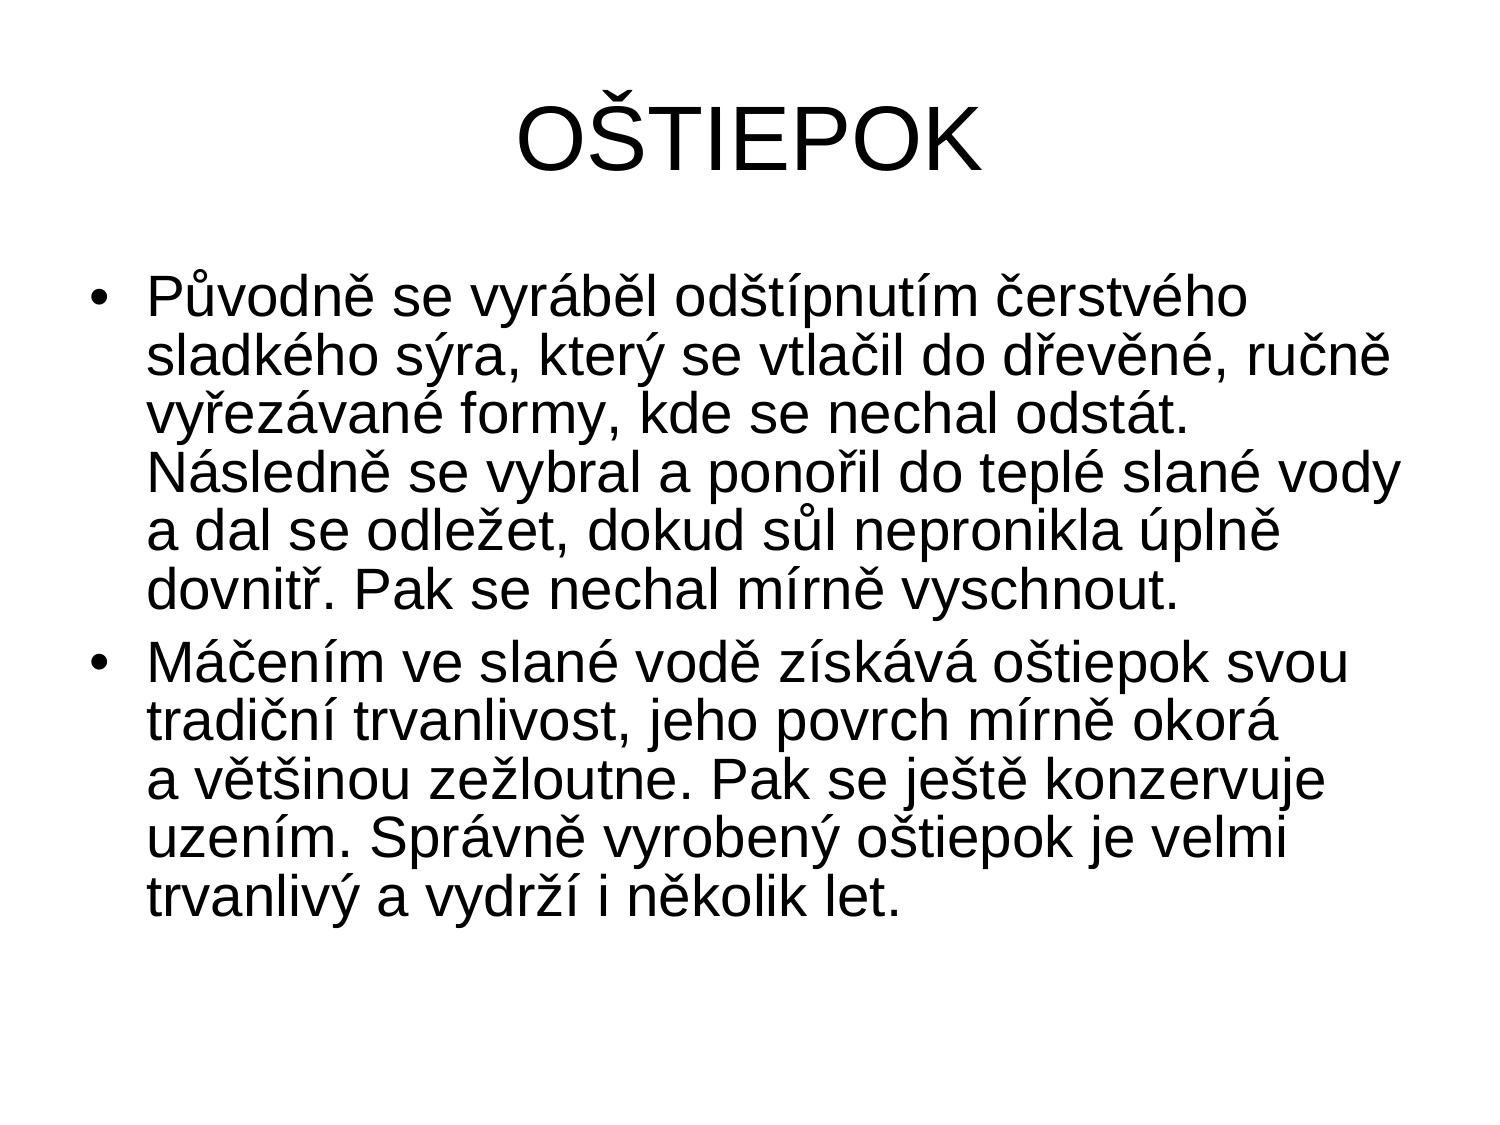

# OŠTIEPOK
Původně se vyráběl odštípnutím čerstvého sladkého sýra, který se vtlačil do dřevěné, ručně vyřezávané formy, kde se nechal odstát. Následně se vybral a ponořil do teplé slané vody a dal se odležet, dokud sůl nepronikla úplně dovnitř. Pak se nechal mírně vyschnout.
Máčením ve slané vodě získává oštiepok svou tradiční trvanlivost, jeho povrch mírně okorá
a většinou zežloutne. Pak se ještě konzervuje uzením. Správně vyrobený oštiepok je velmi trvanlivý a vydrží i několik let.